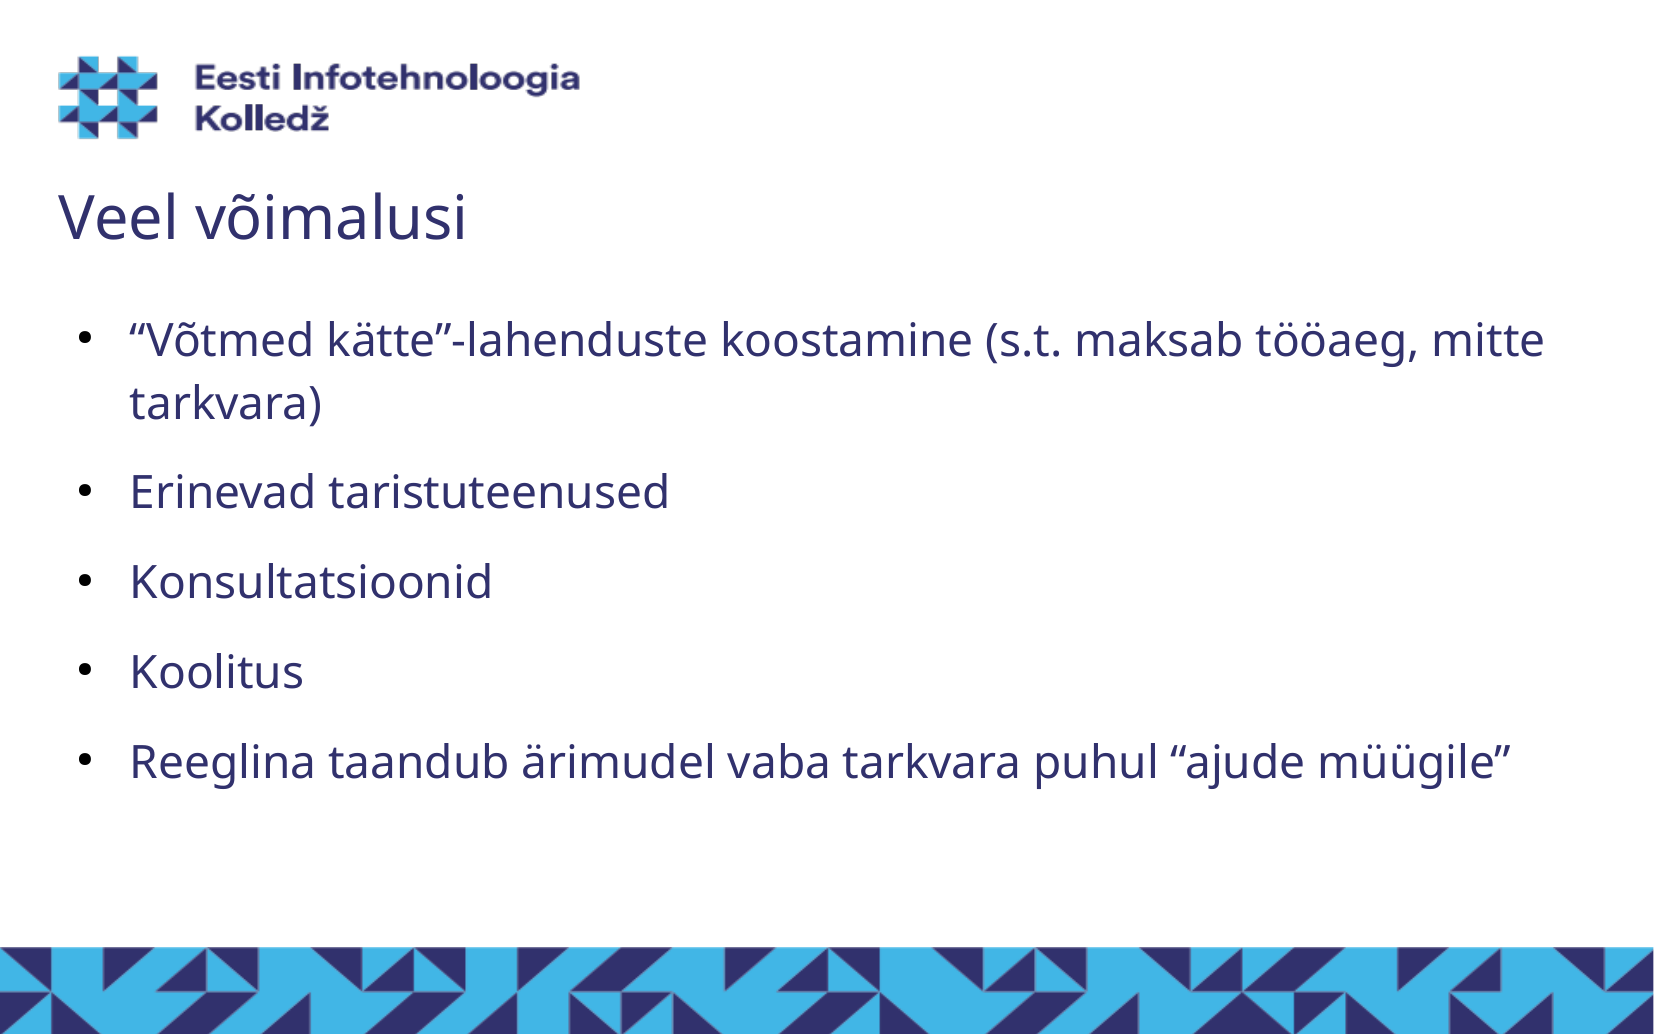

# Veel võimalusi
“Võtmed kätte”-lahenduste koostamine (s.t. maksab tööaeg, mitte tarkvara)
Erinevad taristuteenused
Konsultatsioonid
Koolitus
Reeglina taandub ärimudel vaba tarkvara puhul “ajude müügile”